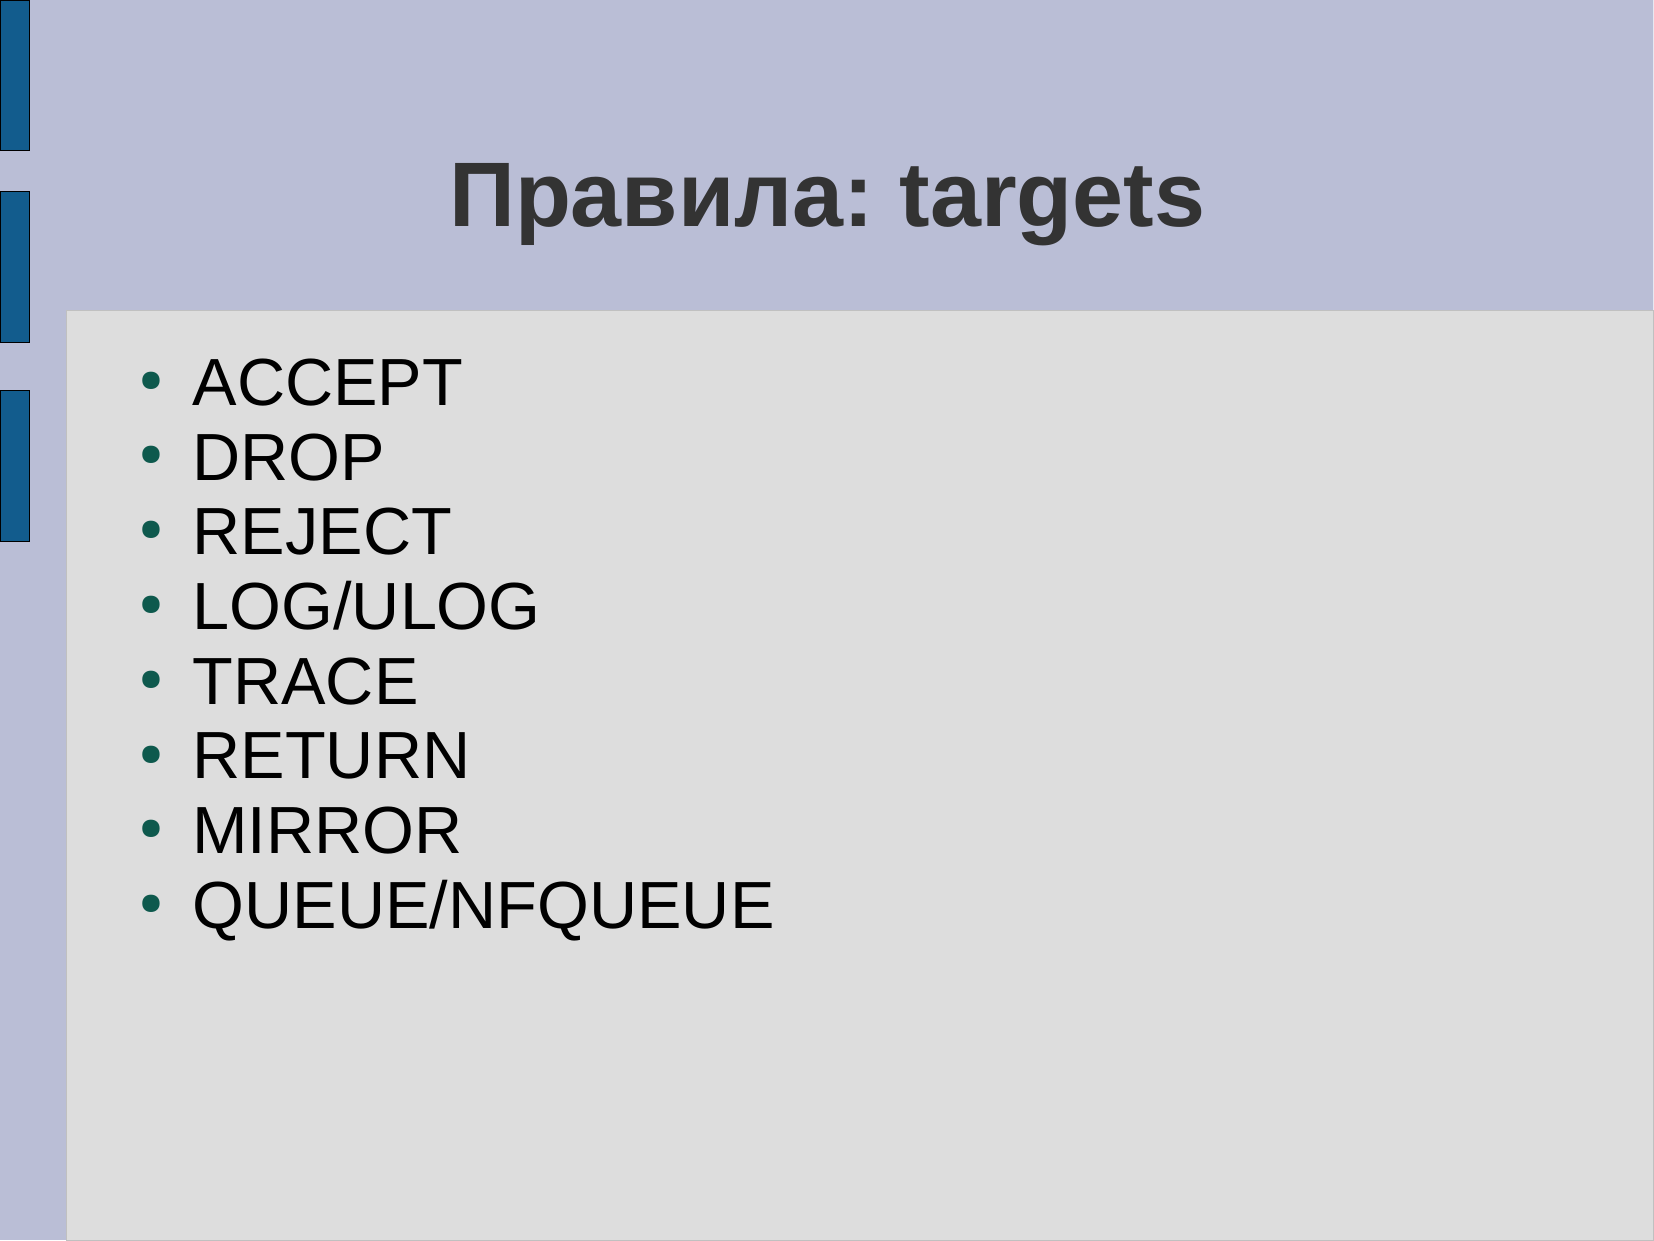

# Правила: targets
ACCEPT
DROP
REJECT
LOG/ULOG
TRACE
RETURN
MIRROR
QUEUE/NFQUEUE